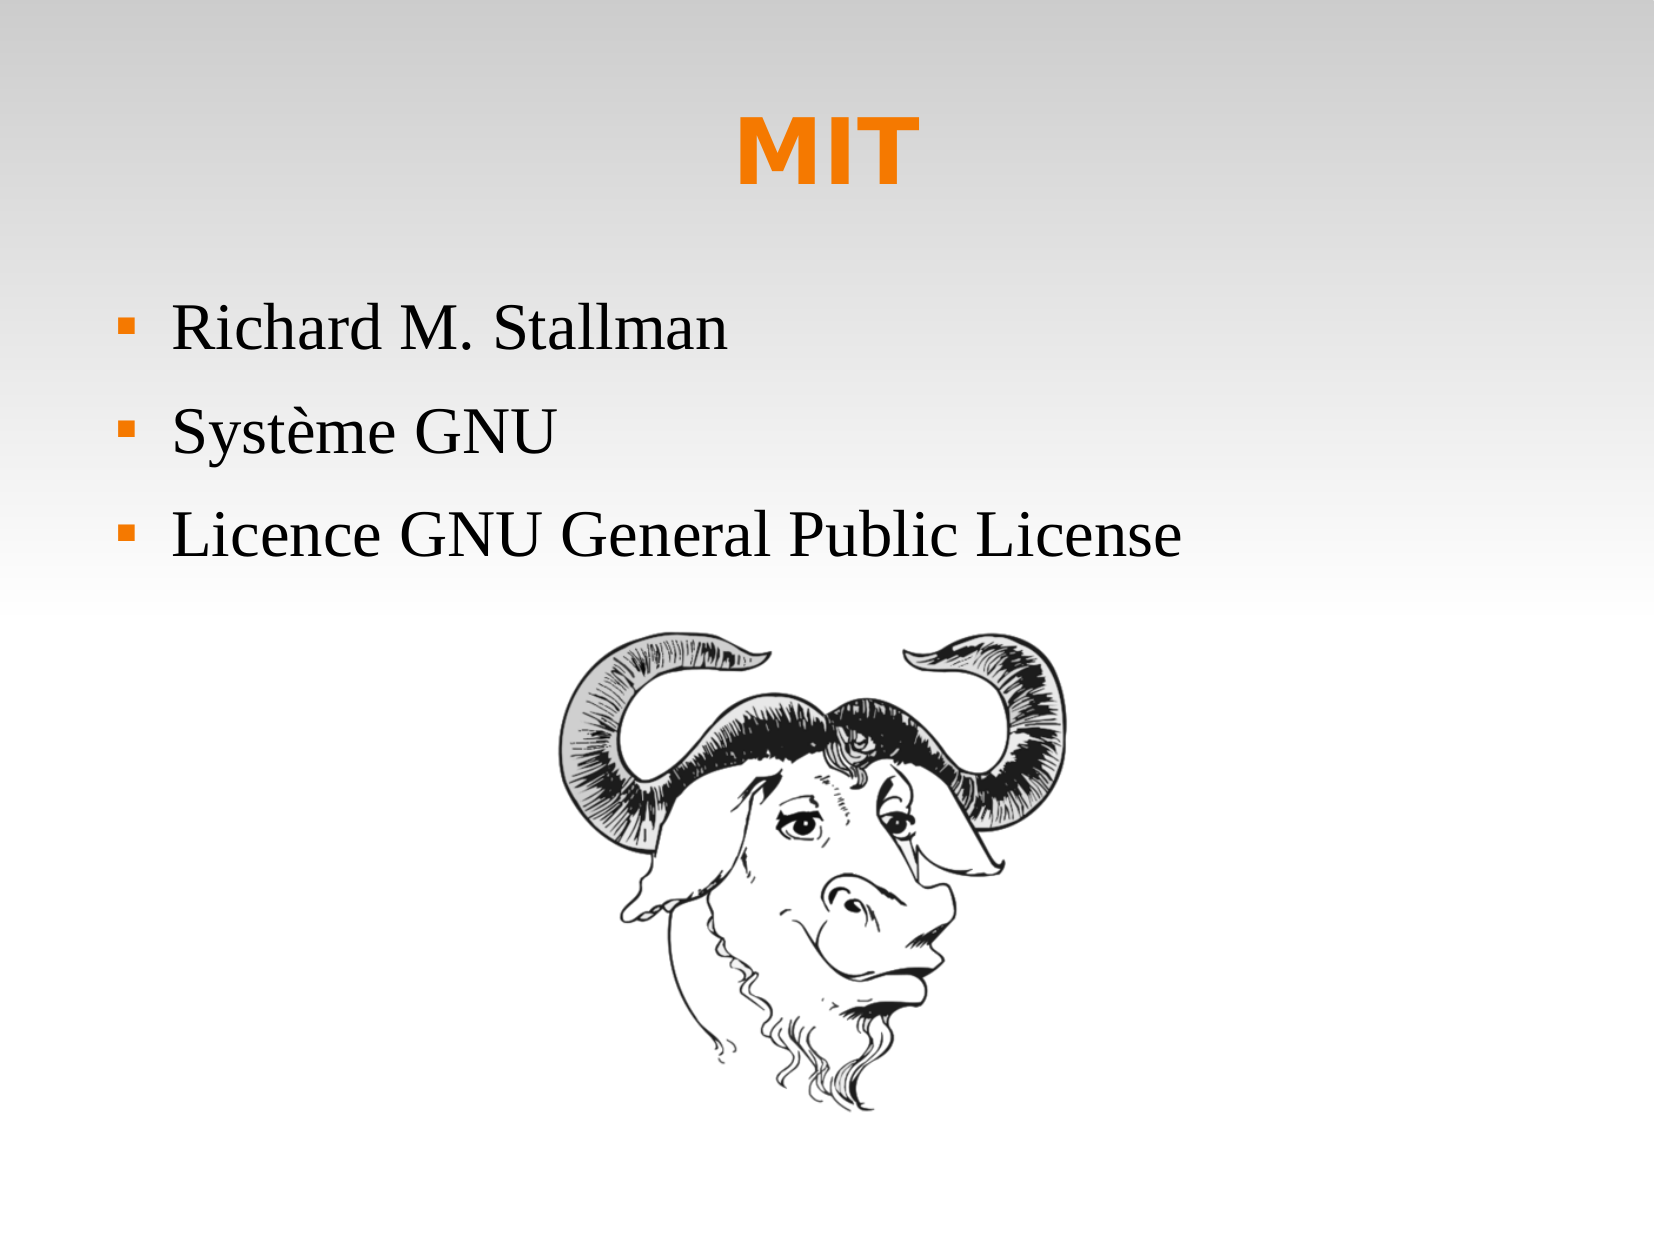

# MIT
Richard M. Stallman
Système GNU
Licence GNU General Public License